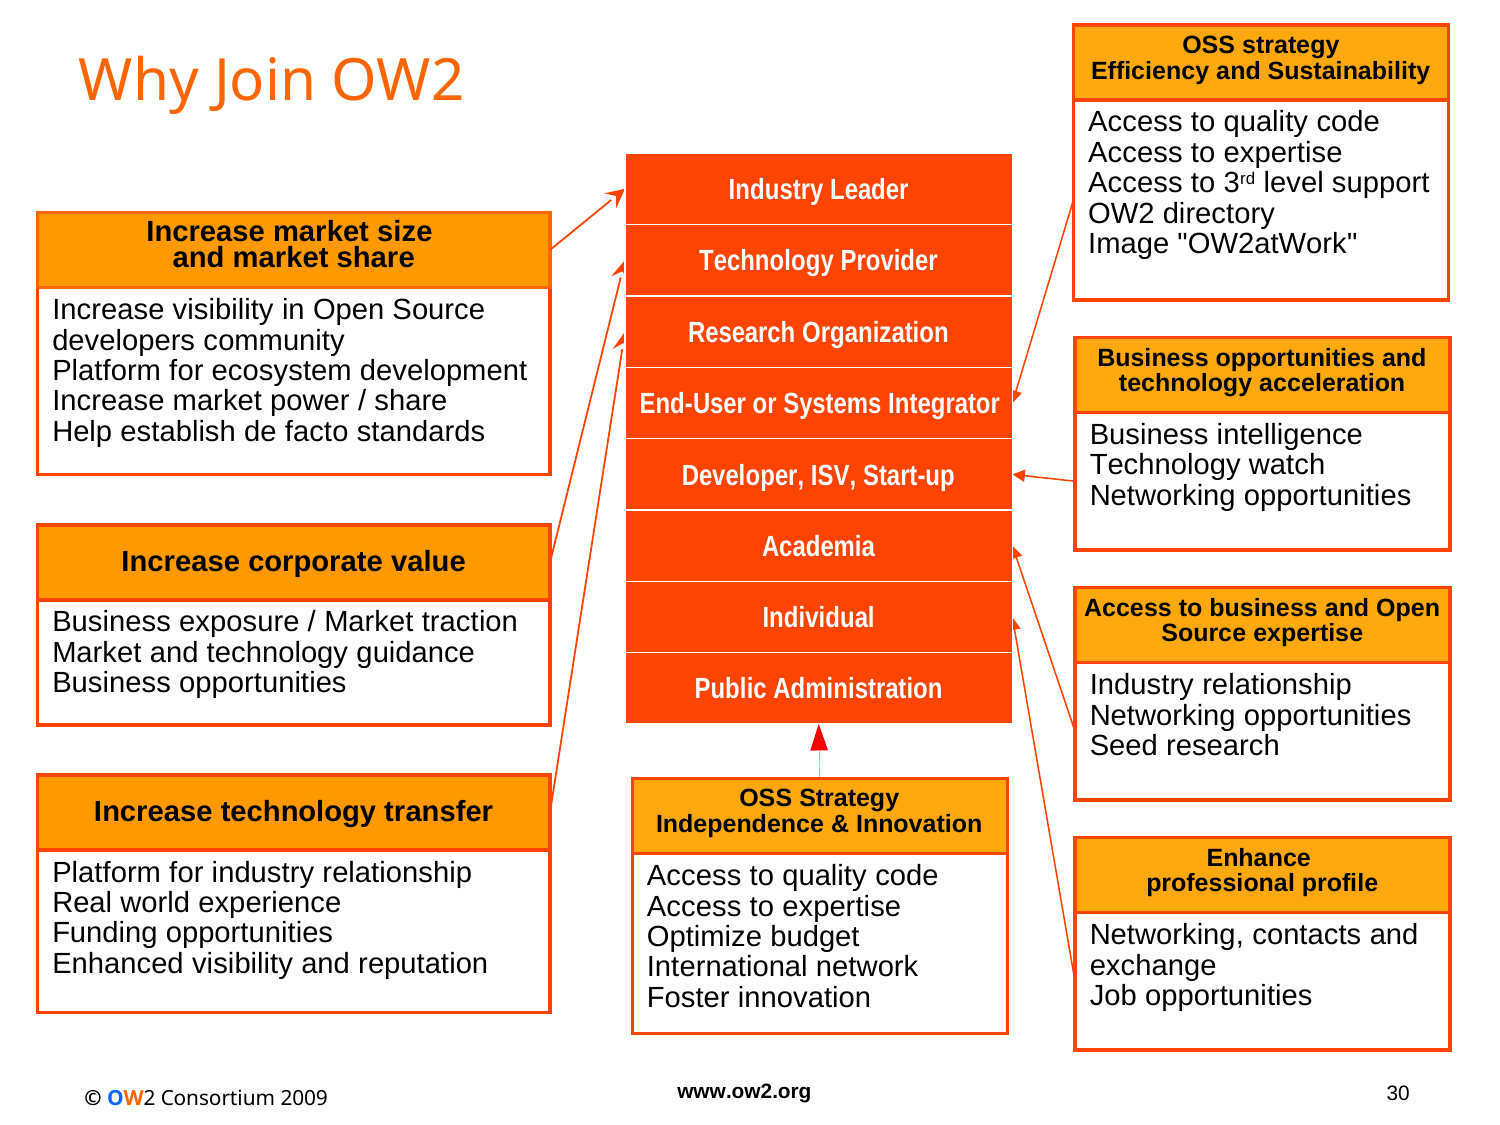

# Why Join OW2
OSS strategy
Efficiency and Sustainability
Access to quality code
Access to expertise
Access to 3rd level support
OW2 directory
Image "OW2atWork"
Industry Leader
Increase market size
and market share
Increase visibility in Open Source developers community
Platform for ecosystem development
Increase market power / share
Help establish de facto standards
Technology Provider
Research Organization
Business opportunities and technology acceleration
End-User or Systems Integrator
Business intelligence
Technology watch
Networking opportunities
Developer, ISV, Start-up
Academia
Increase corporate value
Business exposure / Market traction
Market and technology guidance
Business opportunities
Individual
Access to business and Open Source expertise
Public Administration
Industry relationship
Networking opportunities
Seed research
Increase technology transfer
Platform for industry relationship
Real world experience
Funding opportunities
Enhanced visibility and reputation
OSS Strategy
Independence & Innovation
Enhance
professional profile
Access to quality code
Access to expertise
Optimize budget
International network
Foster innovation
Networking, contacts and exchange
Job opportunities
30